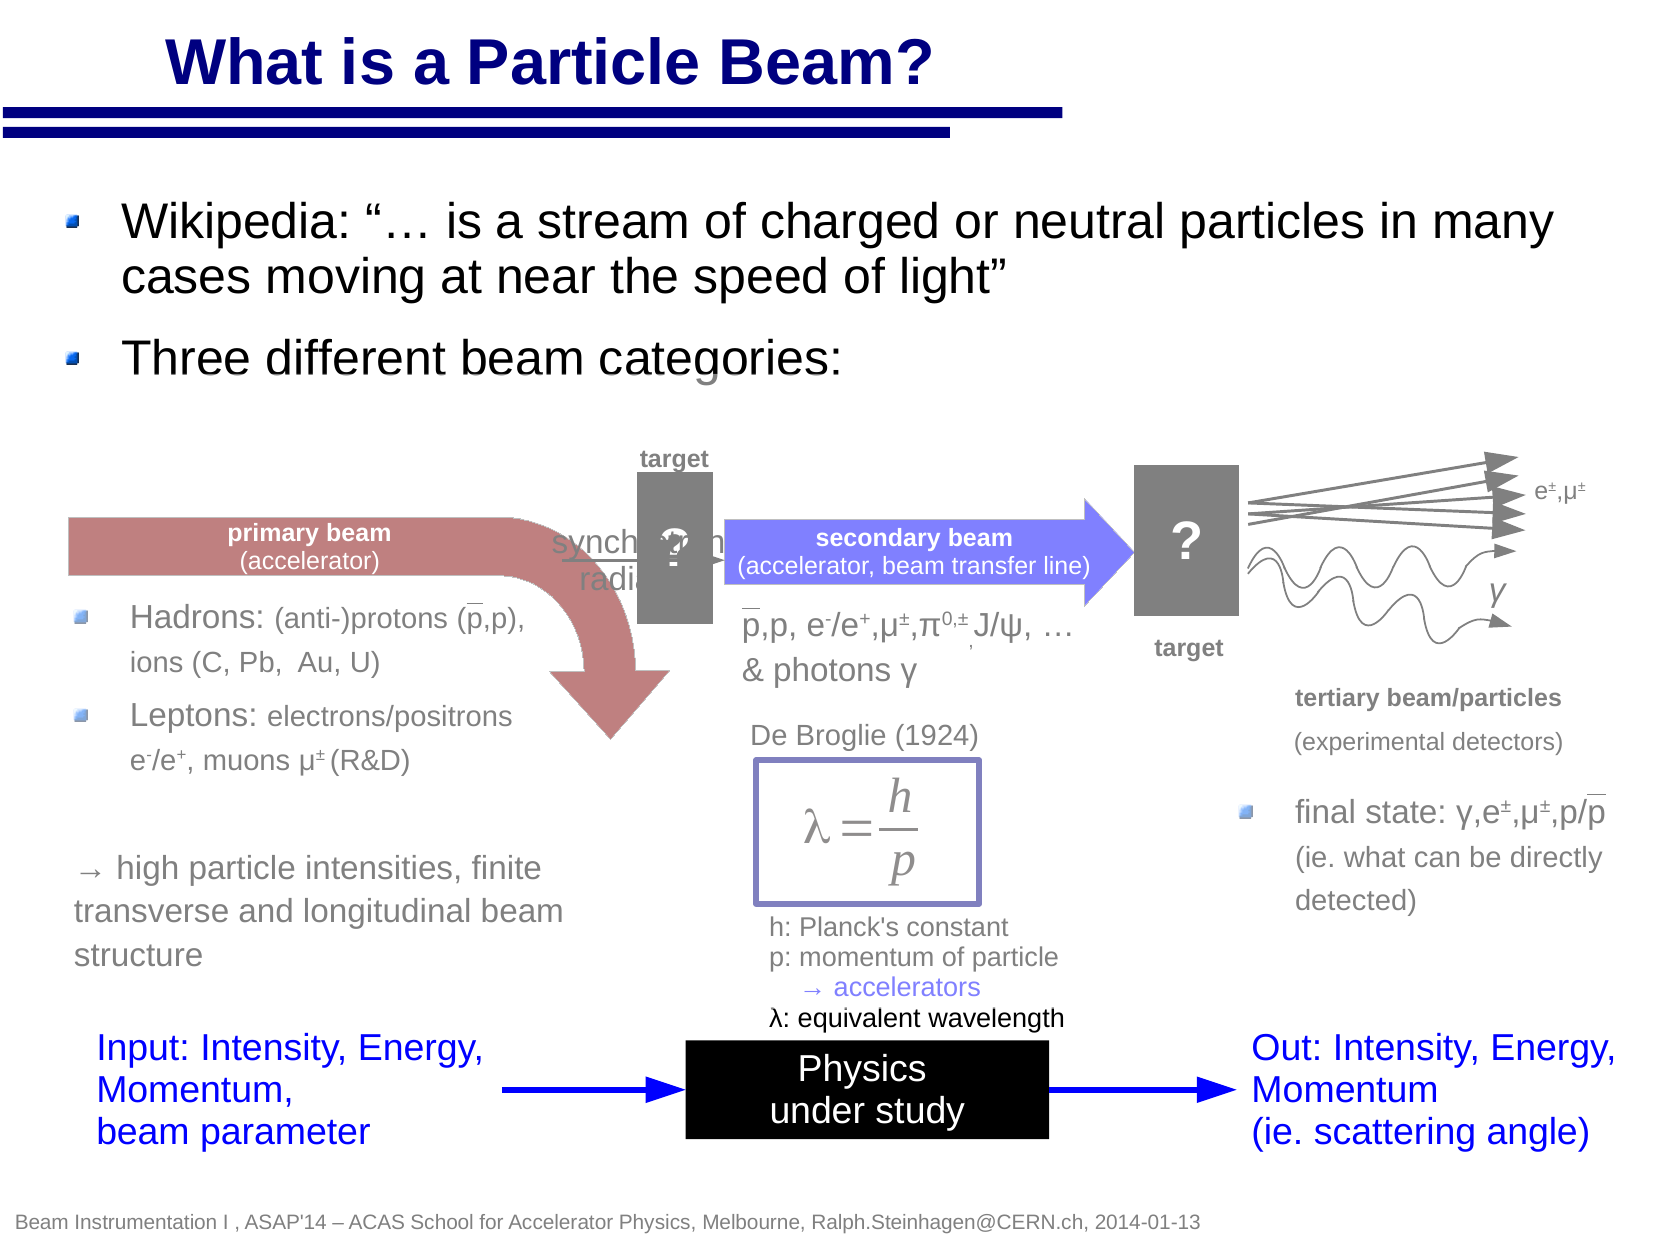

# What is a Particle Beam?
Wikipedia: “… is a stream of charged or neutral particles in many cases moving at near the speed of light”
Three different beam categories:
target
?
e±,μ±
γ
?
target
secondary beam
(accelerator, beam transfer line)
primary beam
(accelerator)
synchrotron
radiation
Hadrons: (anti-)protons (p,p), ions (C, Pb, Au, U)
Leptons: electrons/positrons e-/e+, muons μ± (R&D)
→ high particle intensities, finite transverse and longitudinal beam structure
p,p, e-/e+,μ±,π0,±,J/ψ, …
& photons γ
tertiary beam/particles
(experimental detectors)
final state: γ,e±,μ±,p/p (ie. what can be directly detected)
De Broglie (1924)
h: Planck's constant
p: momentum of particle
 → accelerators
λ: equivalent wavelength
Input: Intensity, Energy, Momentum, 			beam parameter
Out: Intensity, Energy, Momentum 			(ie. scattering angle)
Physics
under study